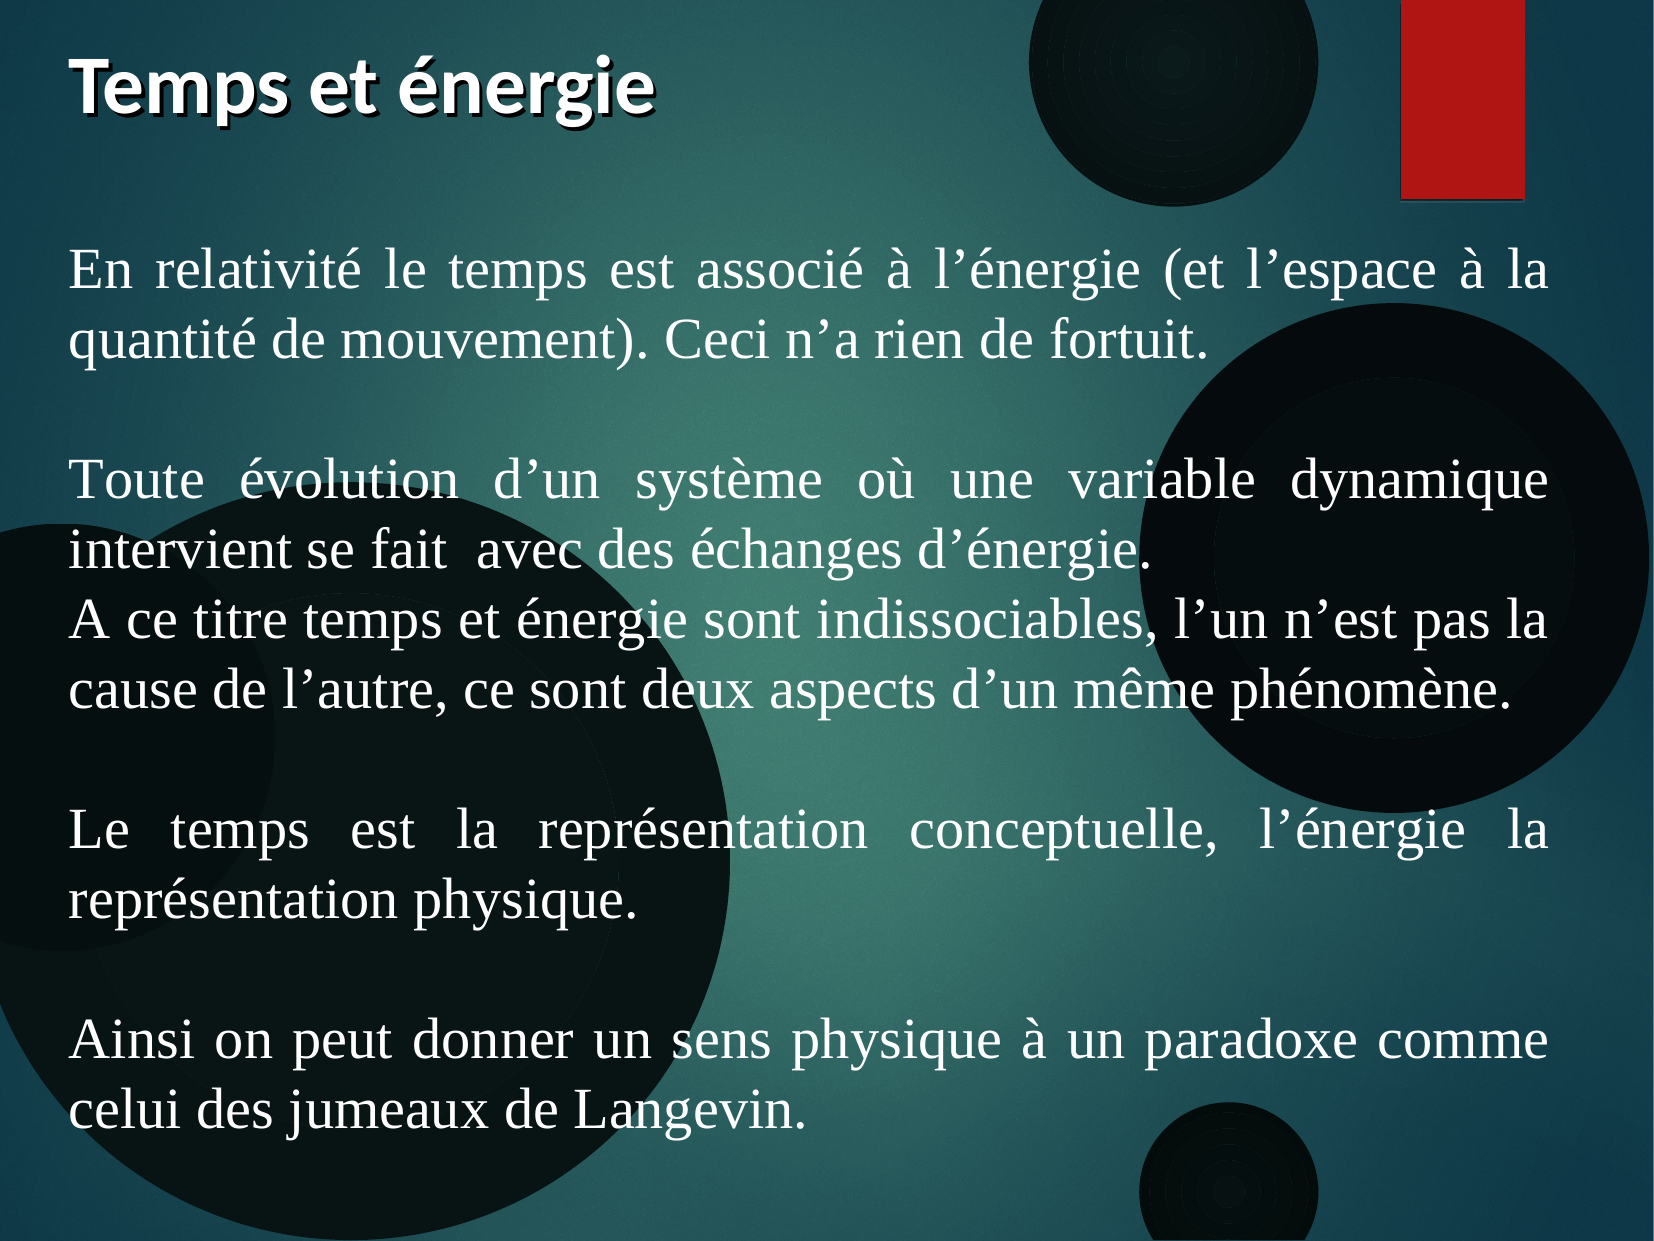

Temps et énergie
En relativité le temps est associé à l’énergie (et l’espace à la quantité de mouvement). Ceci n’a rien de fortuit.
Toute évolution d’un système où une variable dynamique intervient se fait avec des échanges d’énergie.
A ce titre temps et énergie sont indissociables, l’un n’est pas la cause de l’autre, ce sont deux aspects d’un même phénomène.
Le temps est la représentation conceptuelle, l’énergie la représentation physique.
Ainsi on peut donner un sens physique à un paradoxe comme celui des jumeaux de Langevin.